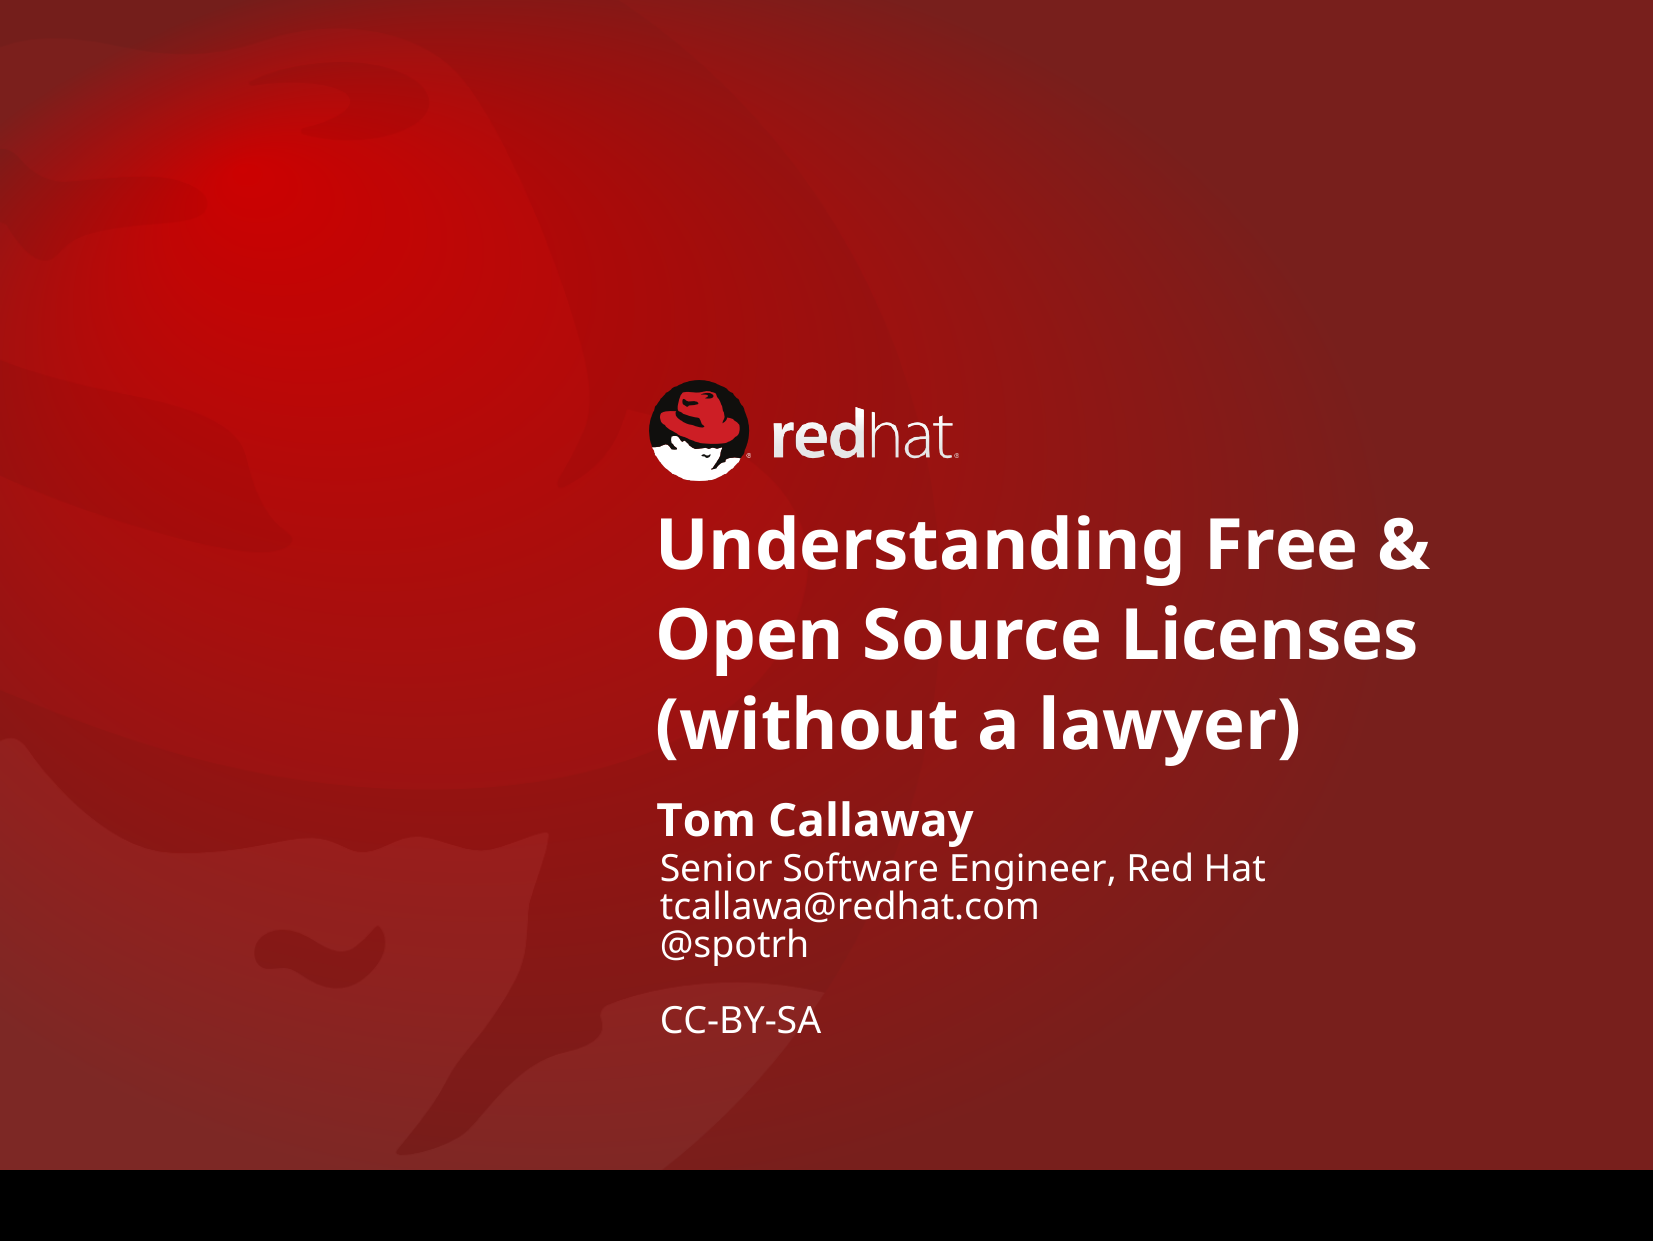

# Understanding Free & Open Source Licenses (without a lawyer)
Tom Callaway
Senior Software Engineer, Red Hat
tcallawa@redhat.com
@spotrh
CC-BY-SA